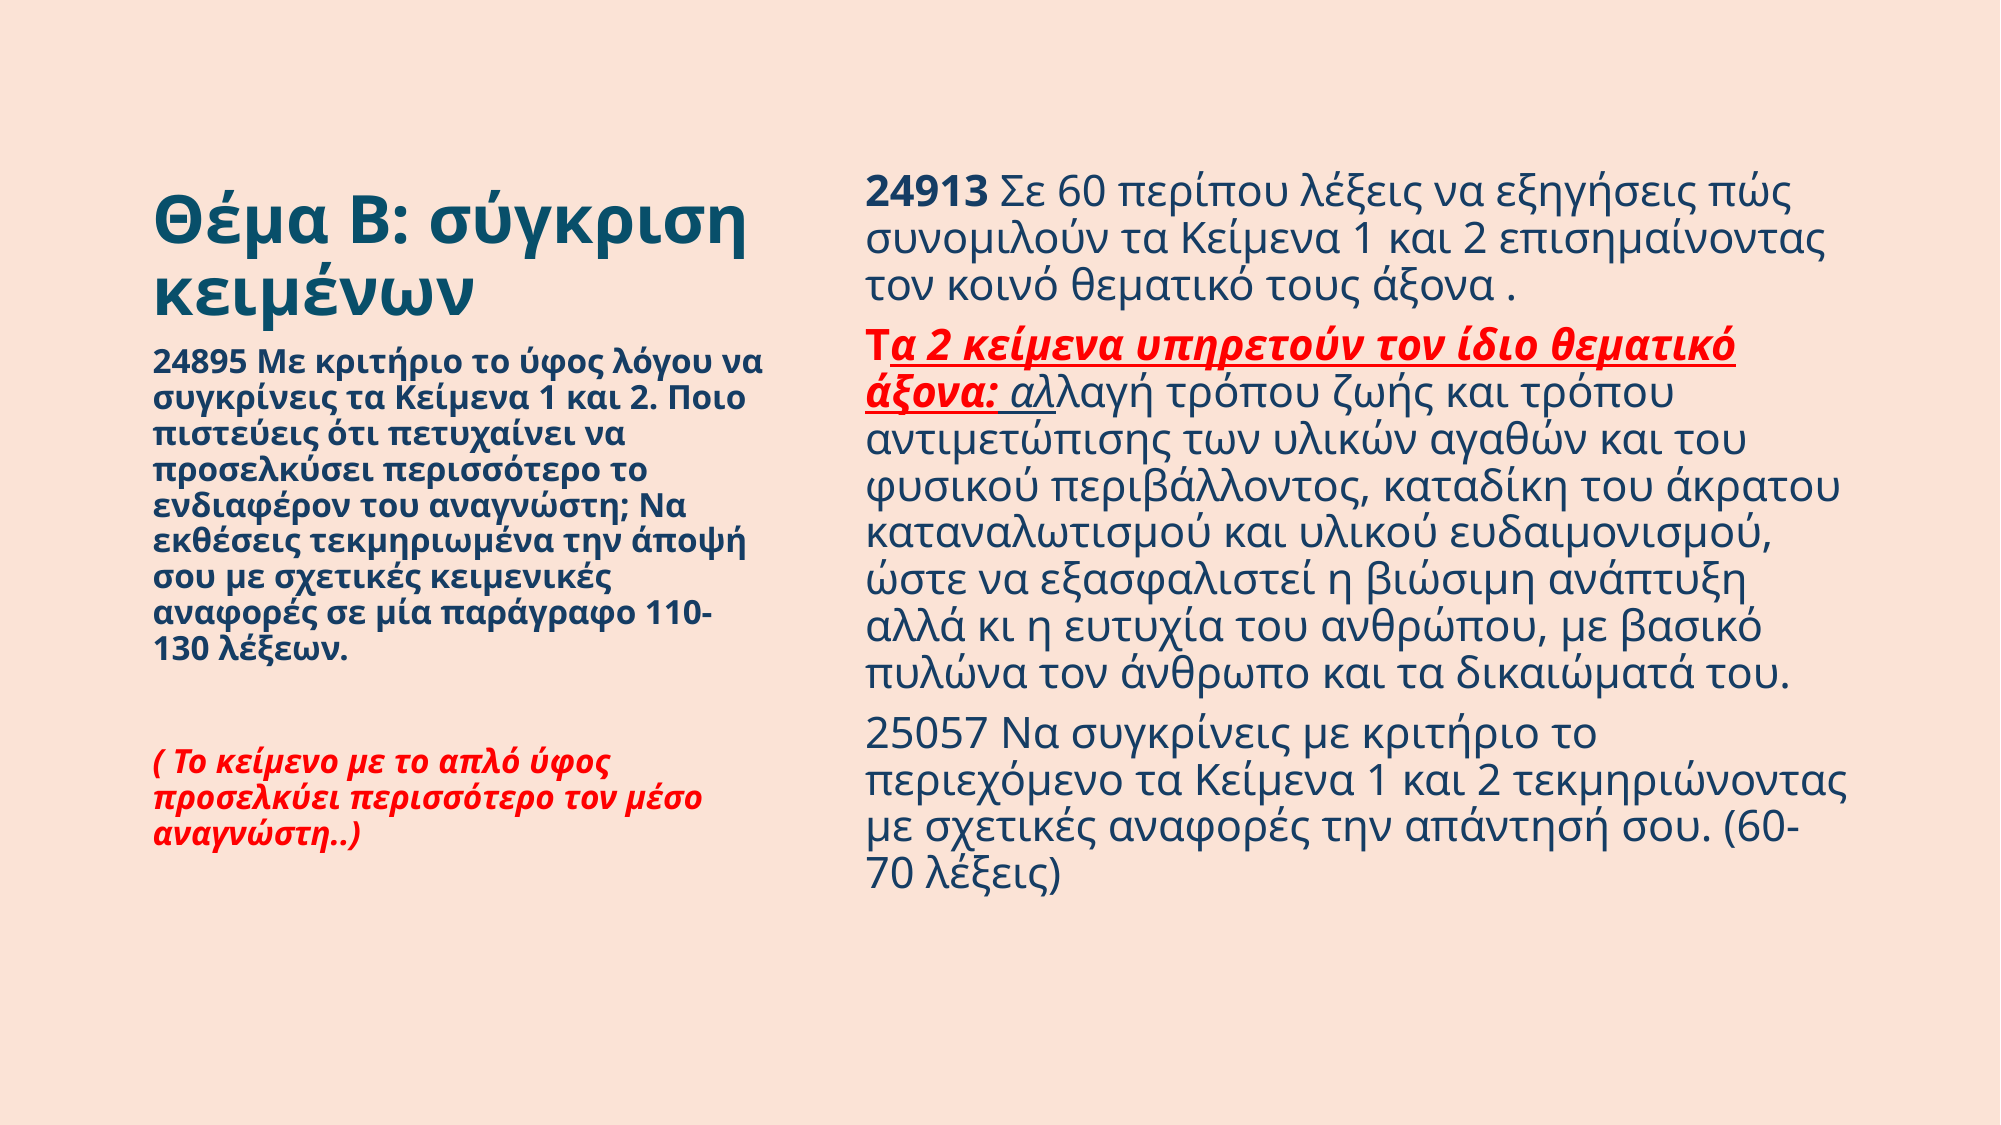

# Θέμα Β: σύγκριση  κειμένων​​
24913 Σε 60 περίπου λέξεις να εξηγήσεις πώς συνομιλούν τα Κείμενα 1 και 2 επισημαίνοντας τον κοινό θεματικό τους άξονα .
Τα 2 κείμενα υπηρετούν τον ίδιο θεματικό άξονα: αλλαγή τρόπου ζωής και τρόπου αντιμετώπισης των υλικών αγαθών και του φυσικού περιβάλλοντος, καταδίκη του άκρατου καταναλωτισμού και υλικού ευδαιμονισμού, ώστε να εξασφαλιστεί η βιώσιμη ανάπτυξη αλλά κι η ευτυχία του ανθρώπου, με βασικό πυλώνα τον άνθρωπο και τα δικαιώματά του.
25057 Να συγκρίνεις με κριτήριο το περιεχόμενο τα Κείμενα 1 και 2 τεκμηριώνοντας με σχετικές αναφορές την απάντησή σου. (60-70 λέξεις)
24895 Με κριτήριο το ύφος λόγου να συγκρίνεις τα Κείμενα 1 και 2. Ποιο πιστεύεις ότι πετυχαίνει να προσελκύσει περισσότερο το ενδιαφέρον του αναγνώστη; Να εκθέσεις τεκμηριωμένα την άποψή σου με σχετικές κειμενικές αναφορές σε μία παράγραφο 110-130 λέξεων.
( Το κείμενο με το απλό ύφος προσελκύει περισσότερο τον μέσο αναγνώστη..)